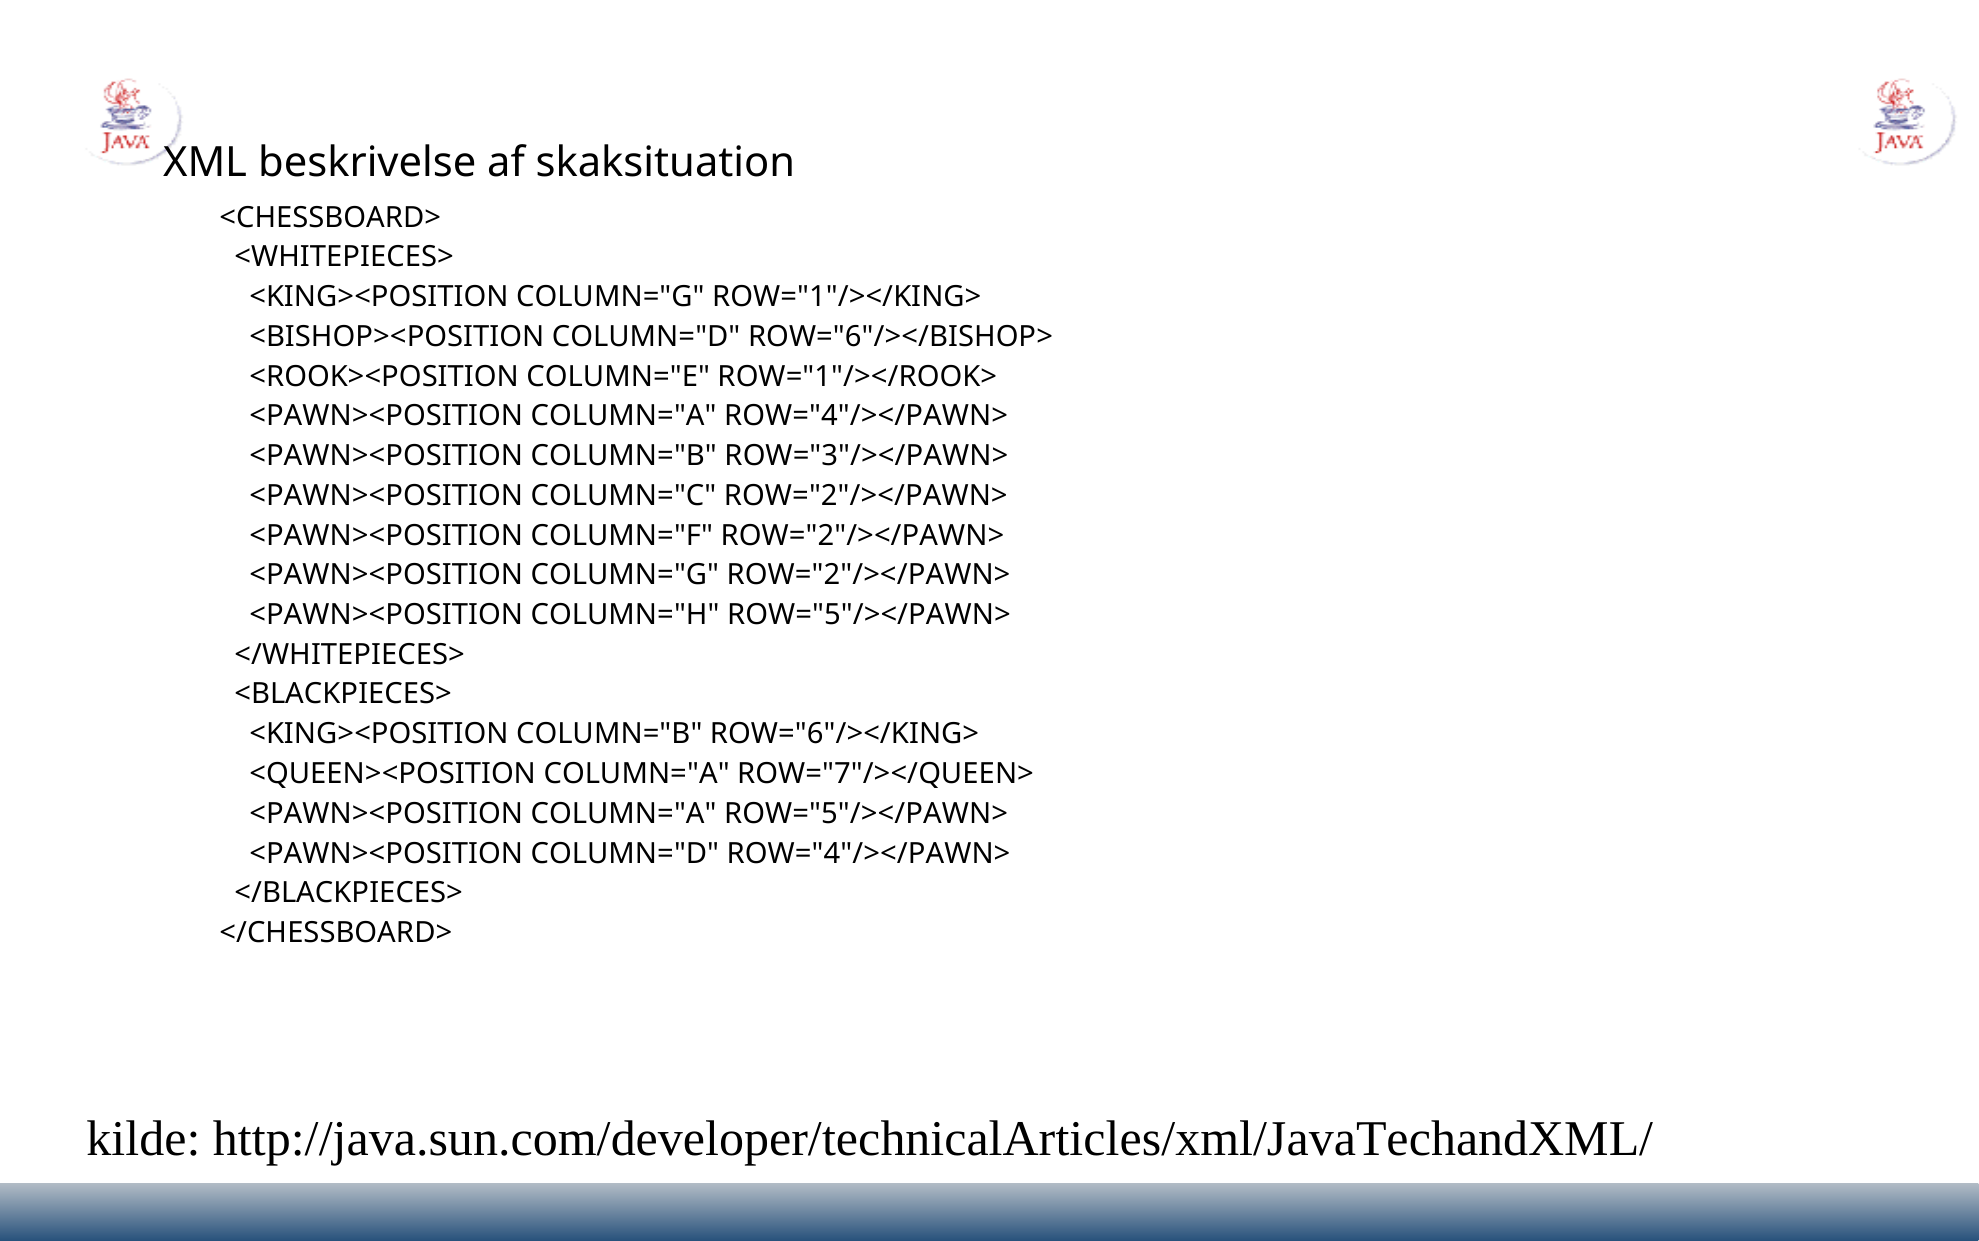

#
XML beskrivelse af skaksituation
	<CHESSBOARD>
 <WHITEPIECES>
 <KING><POSITION COLUMN="G" ROW="1"/></KING>
 <BISHOP><POSITION COLUMN="D" ROW="6"/></BISHOP>
 <ROOK><POSITION COLUMN="E" ROW="1"/></ROOK>
 <PAWN><POSITION COLUMN="A" ROW="4"/></PAWN>
 <PAWN><POSITION COLUMN="B" ROW="3"/></PAWN>
 <PAWN><POSITION COLUMN="C" ROW="2"/></PAWN>
 <PAWN><POSITION COLUMN="F" ROW="2"/></PAWN>
 <PAWN><POSITION COLUMN="G" ROW="2"/></PAWN>
 <PAWN><POSITION COLUMN="H" ROW="5"/></PAWN>
 </WHITEPIECES>
 <BLACKPIECES>
 <KING><POSITION COLUMN="B" ROW="6"/></KING>
 <QUEEN><POSITION COLUMN="A" ROW="7"/></QUEEN>
 <PAWN><POSITION COLUMN="A" ROW="5"/></PAWN>
 <PAWN><POSITION COLUMN="D" ROW="4"/></PAWN>
 </BLACKPIECES>
</CHESSBOARD>
kilde: http://java.sun.com/developer/technicalArticles/xml/JavaTechandXML/